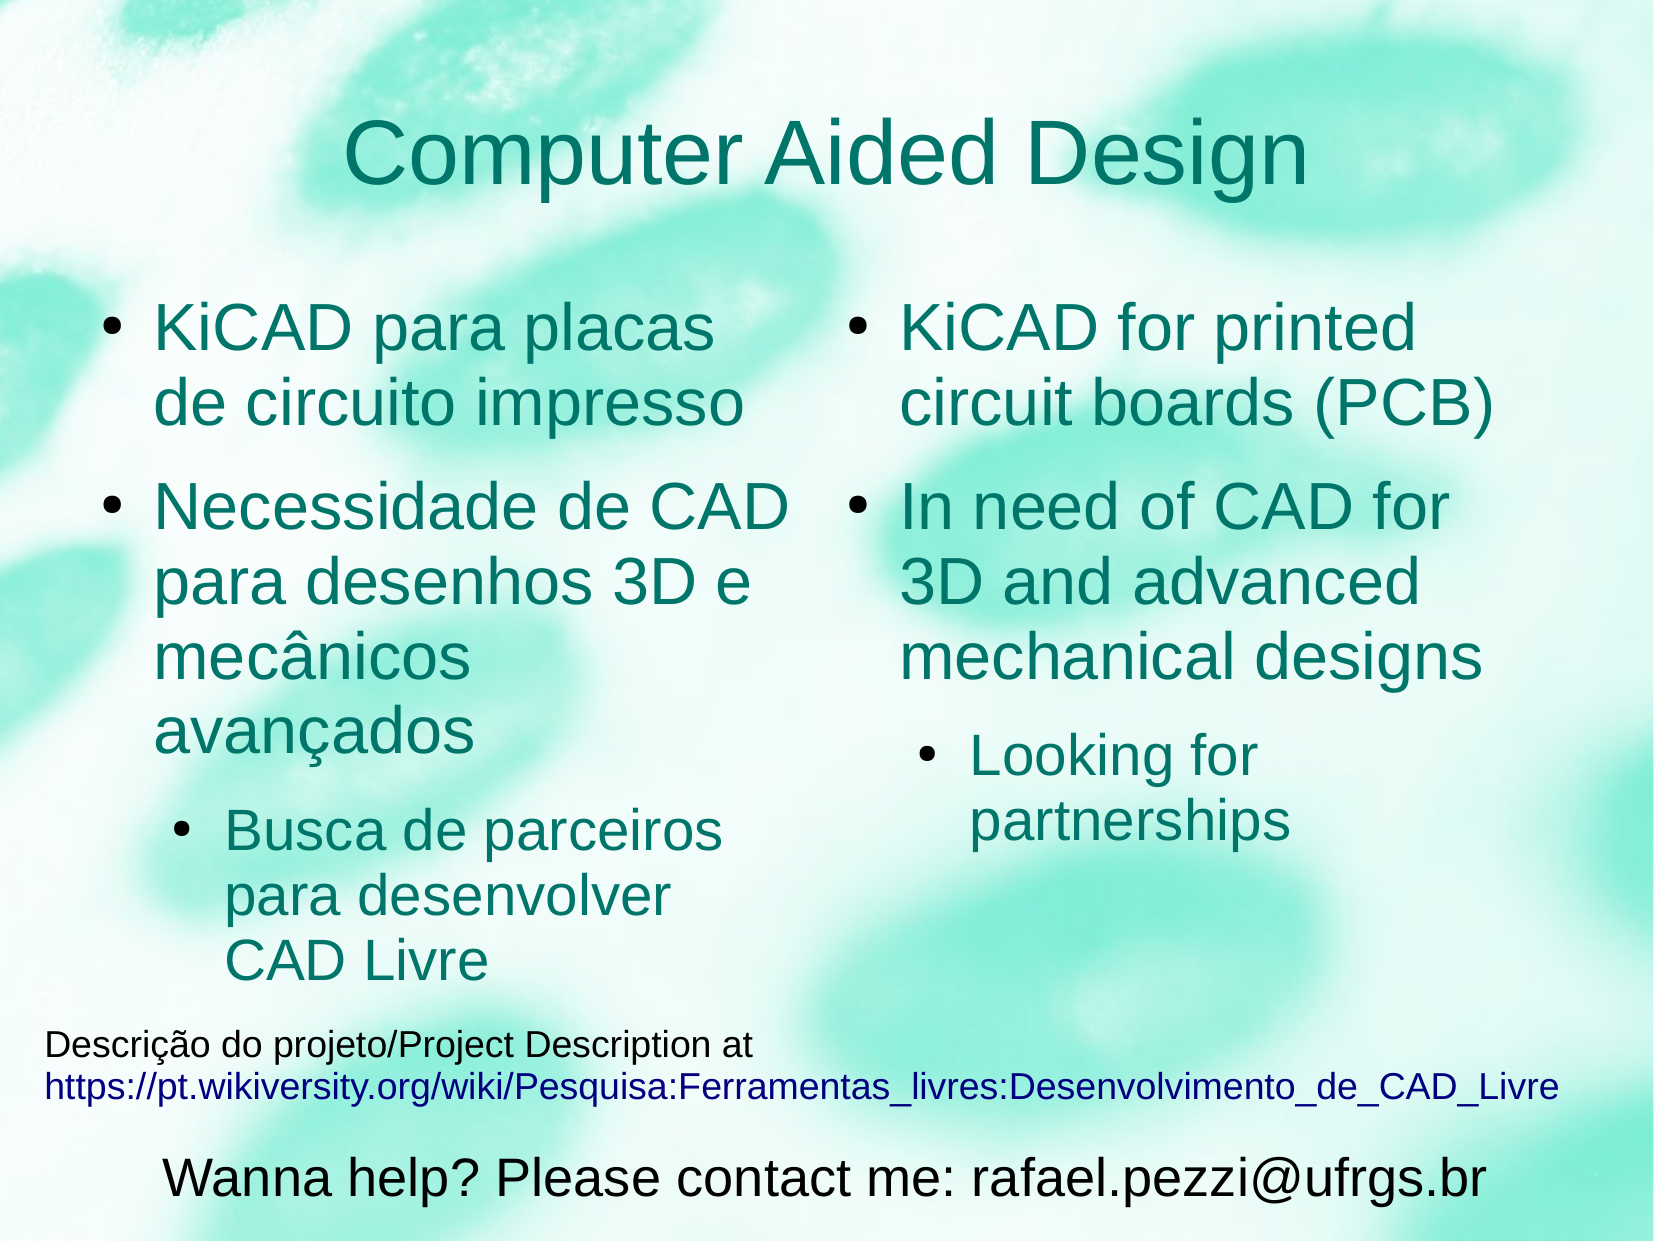

# Computer Aided Design
KiCAD para placas de circuito impresso
Necessidade de CAD para desenhos 3D e mecânicos avançados
Busca de parceiros para desenvolver CAD Livre
KiCAD for printed circuit boards (PCB)
In need of CAD for 3D and advanced mechanical designs
Looking for partnerships
Descrição do projeto/Project Description at https://pt.wikiversity.org/wiki/Pesquisa:Ferramentas_livres:Desenvolvimento_de_CAD_Livre
Wanna help? Please contact me: rafael.pezzi@ufrgs.br